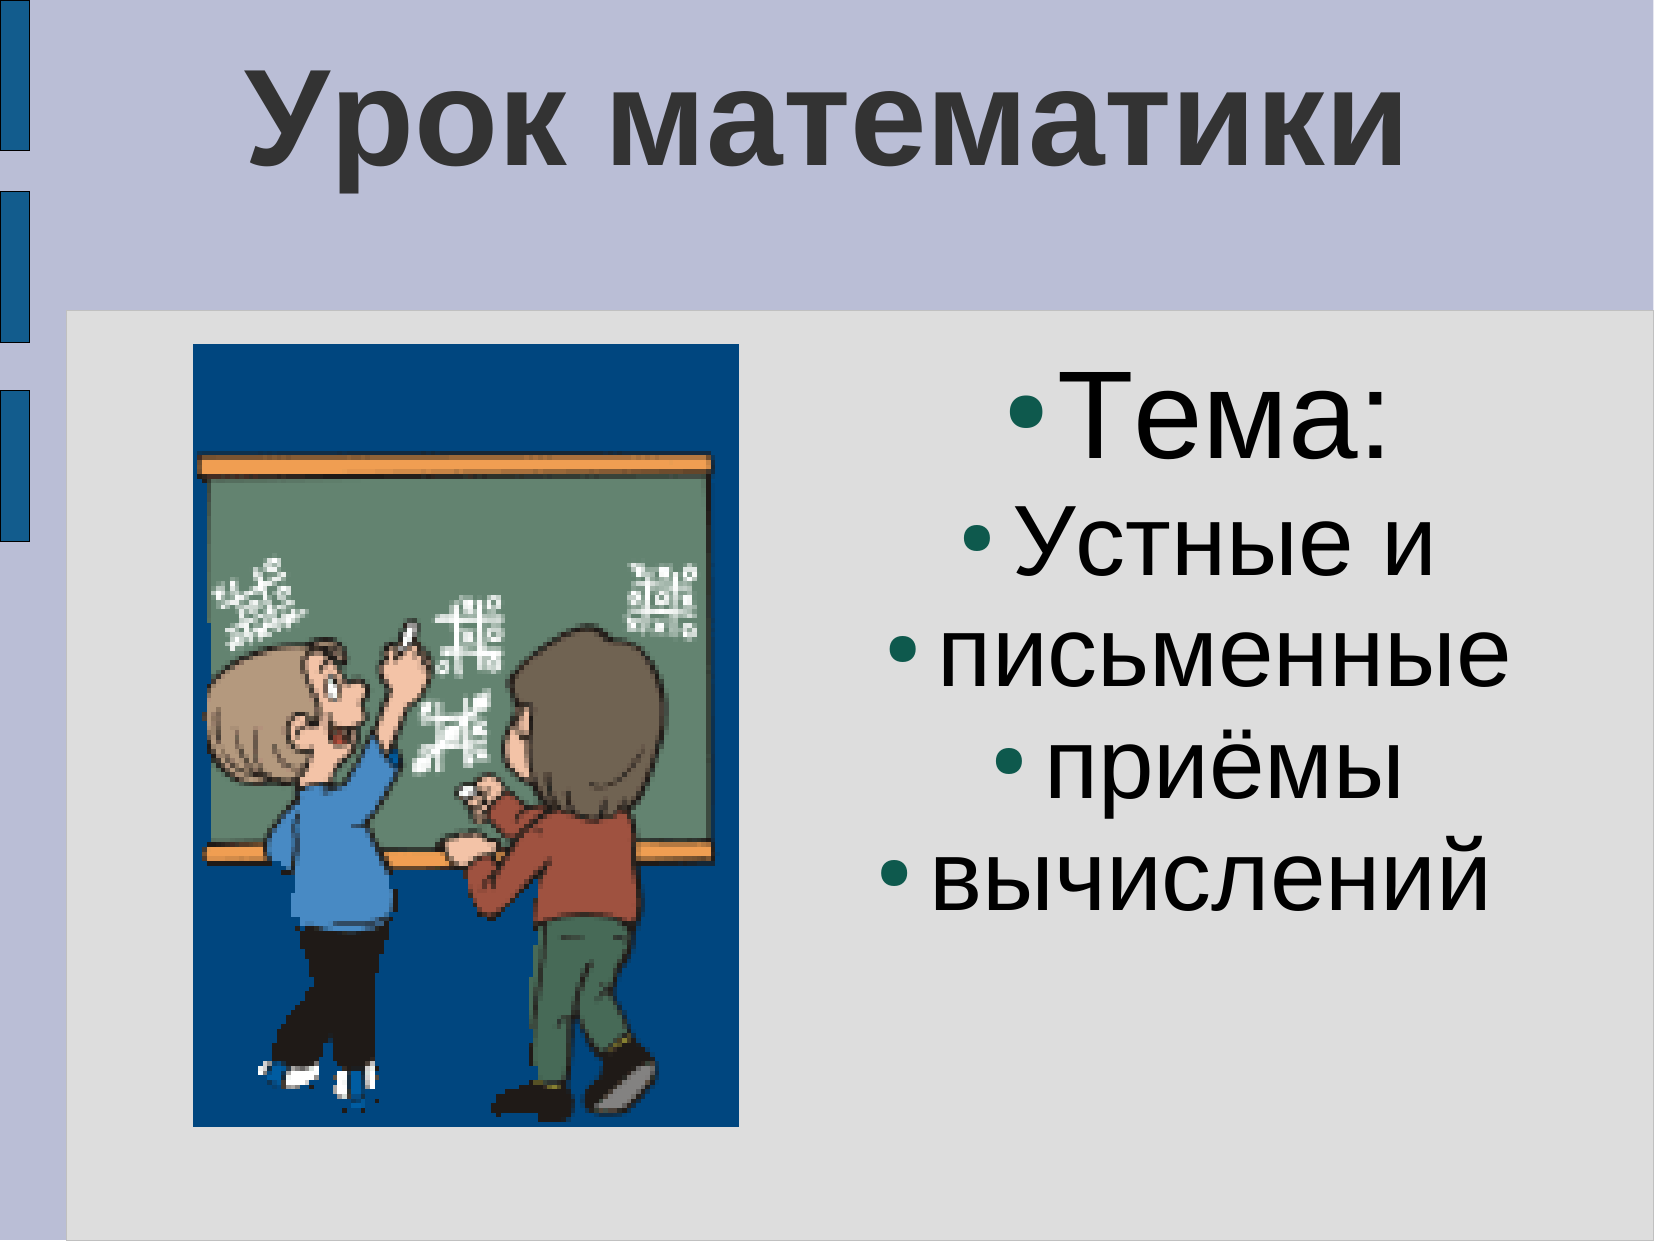

# Урок математики
Тема:
Устные и
письменные
приёмы
вычислений